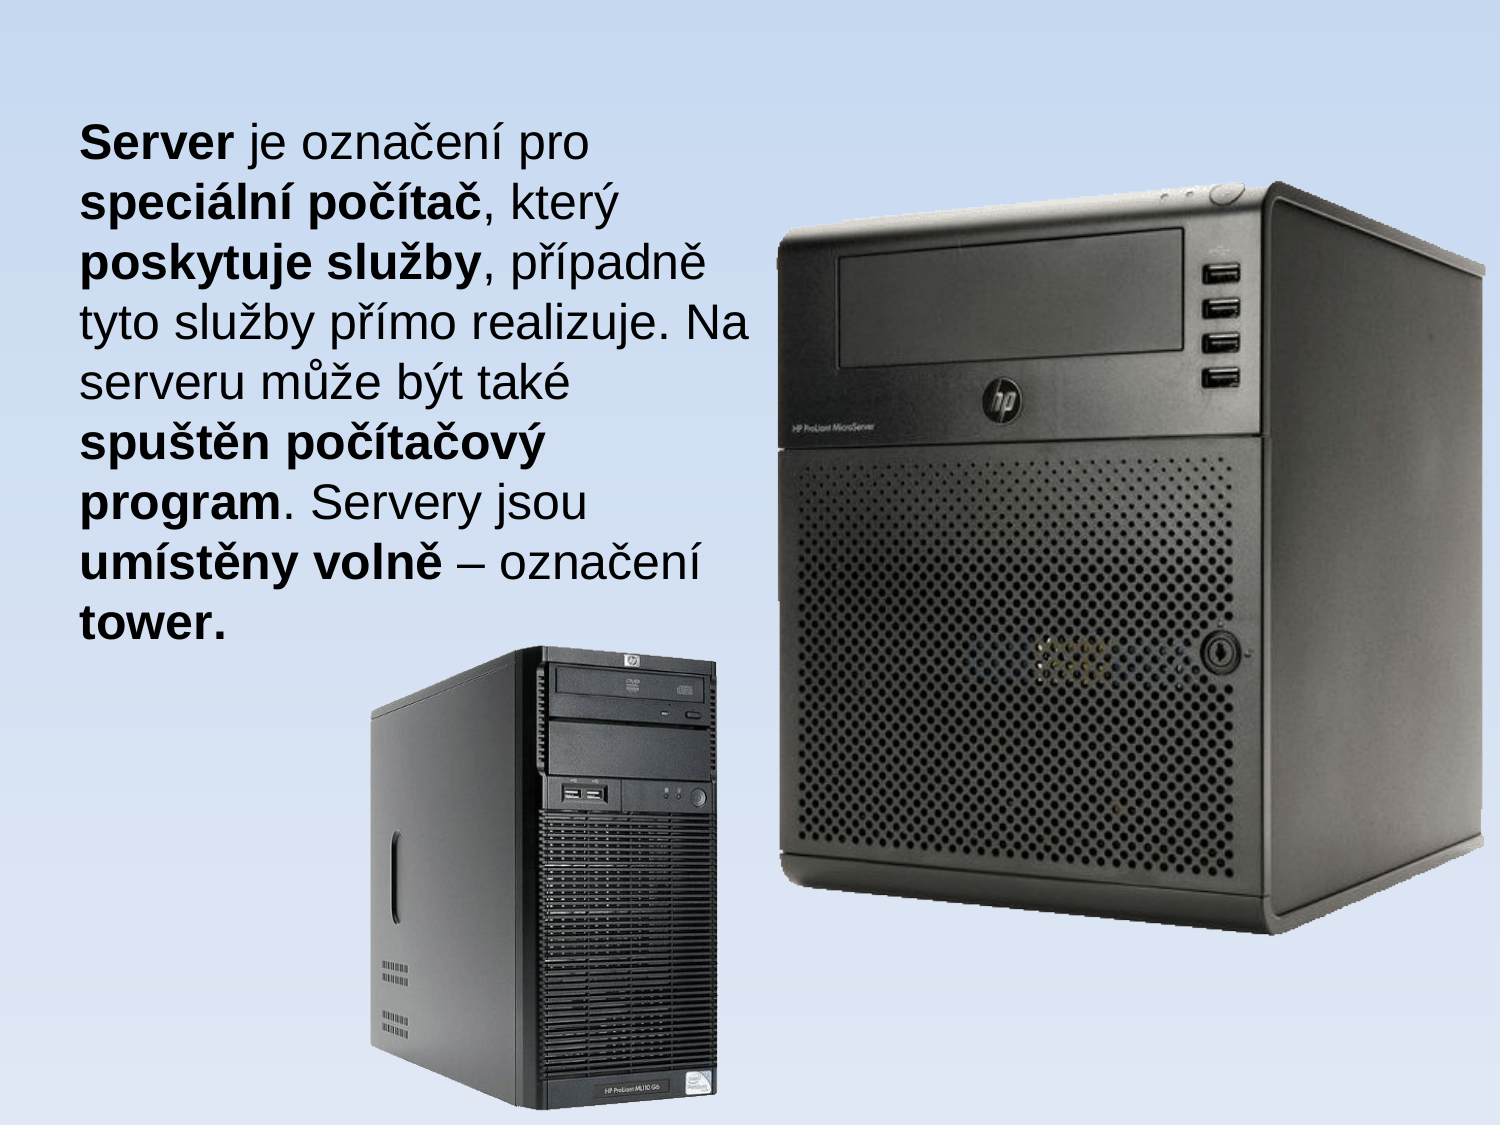

# Server je označení pro speciální počítač, který poskytuje služby, případně tyto služby přímo realizuje. Na serveru může být také spuštěn počítačový program. Servery jsou umístěny volně ‒ označení tower.